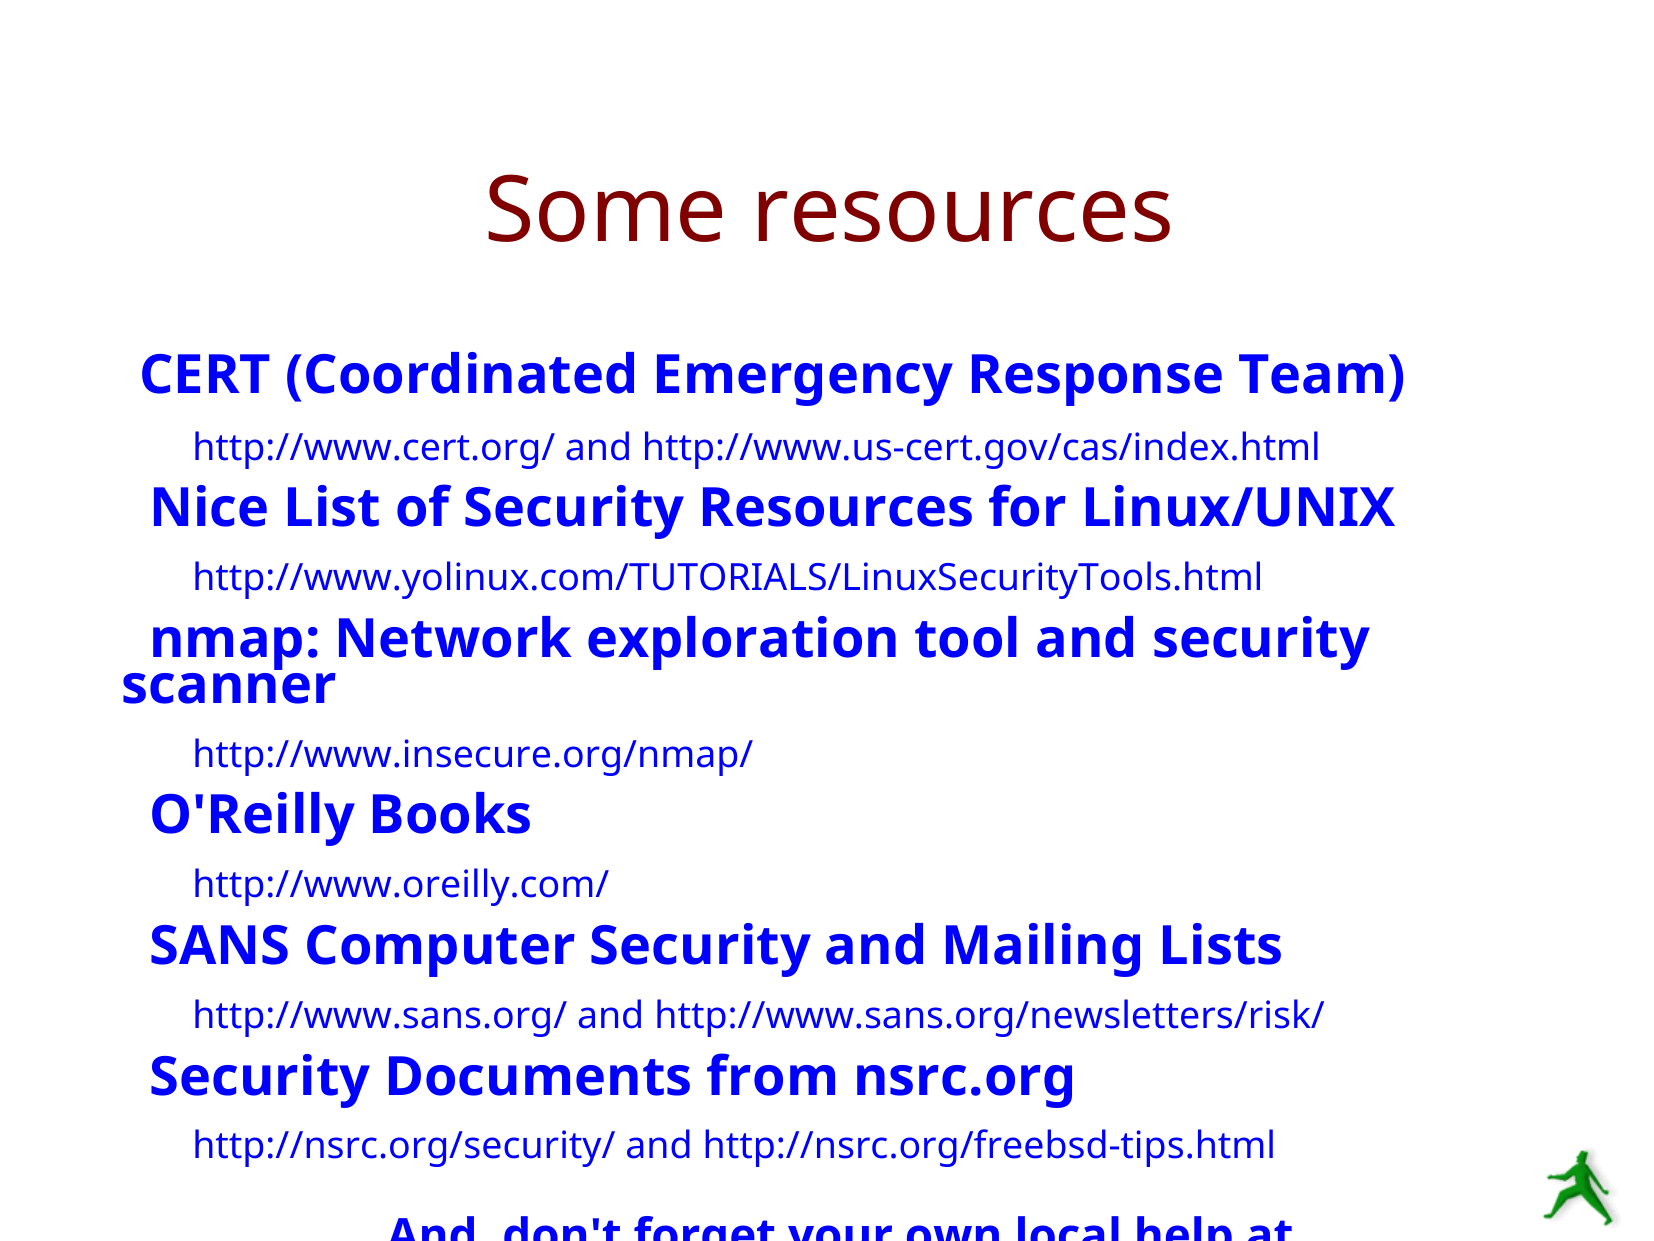

# Some resources
CERT (Coordinated Emergency Response Team)
http://www.cert.org/ and http://www.us-cert.gov/cas/index.html
 Nice List of Security Resources for Linux/UNIX
http://www.yolinux.com/TUTORIALS/LinuxSecurityTools.html
 nmap: Network exploration tool and security scanner
http://www.insecure.org/nmap/
 O'Reilly Books
http://www.oreilly.com/
 SANS Computer Security and Mailing Lists
http://www.sans.org/ and http://www.sans.org/newsletters/risk/
 Security Documents from nsrc.org
http://nsrc.org/security/ and http://nsrc.org/freebsd-tips.html
And, don't forget your own local help at http://www.afnog.org/!